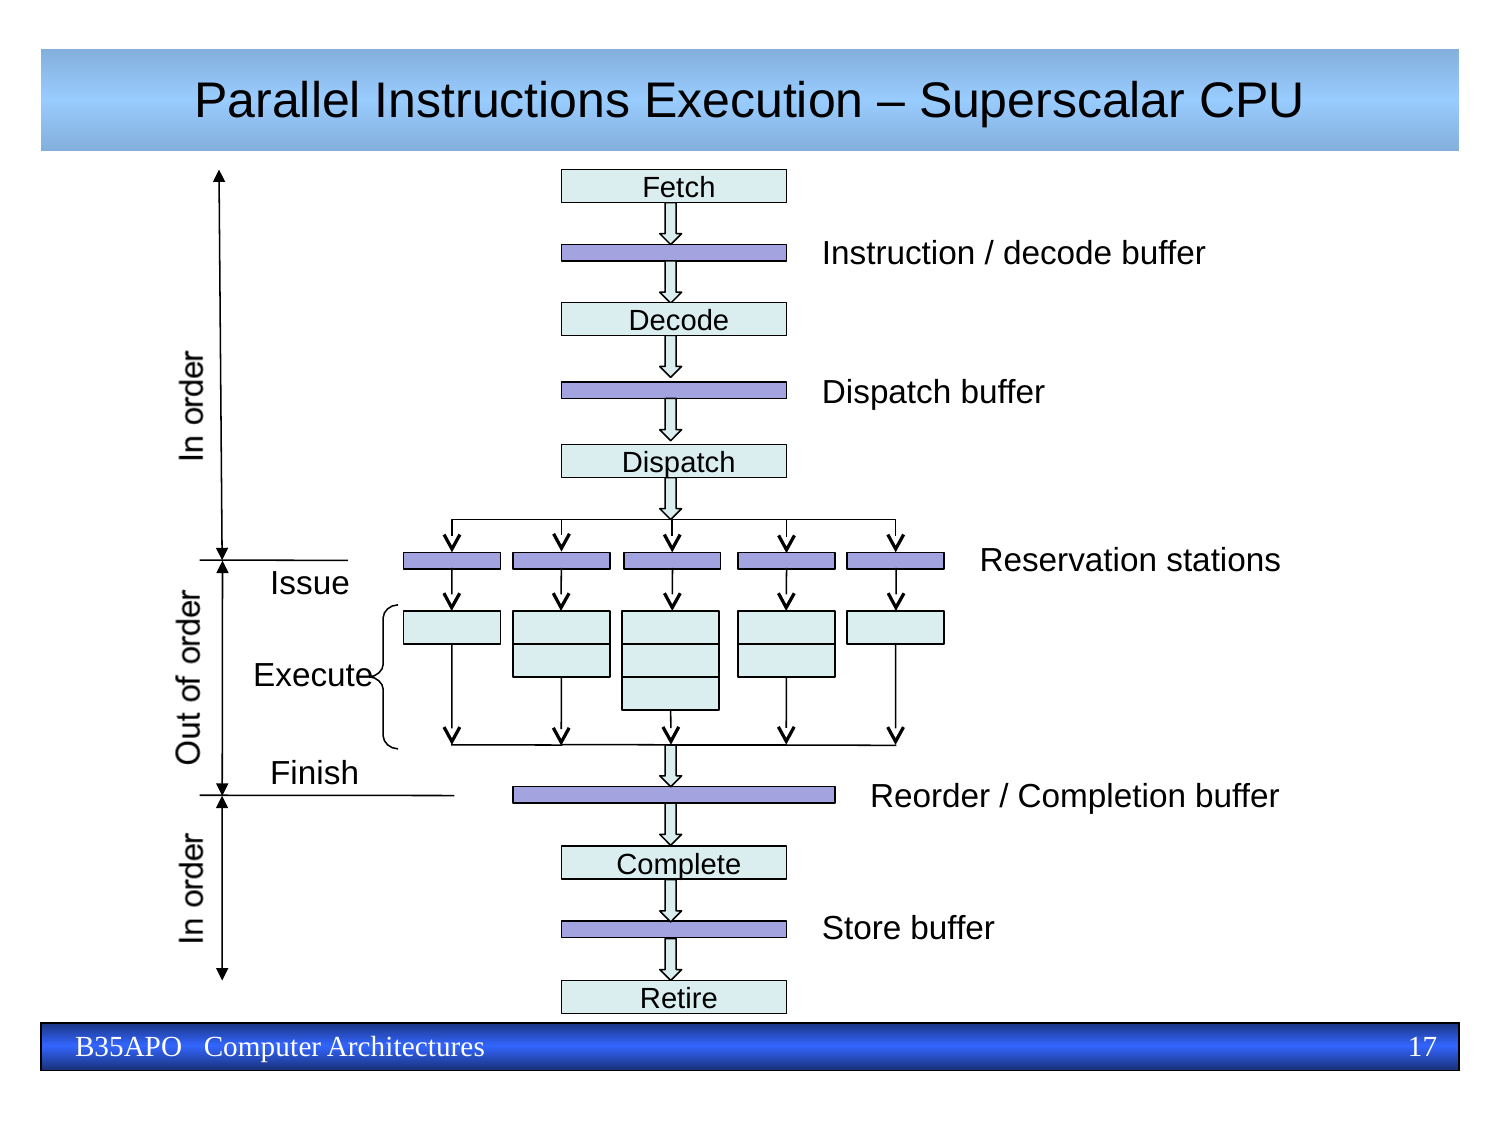

# Parallel Instructions Execution – Superscalar CPU
Fetch
Instruction / decode buffer
Decode
Dispatch buffer
Dispatch
Reservation stations
Issue
Execute
Finish
Reorder / Completion buffer
Complete
Store buffer
Retire
B35APO Computer Architectures
17